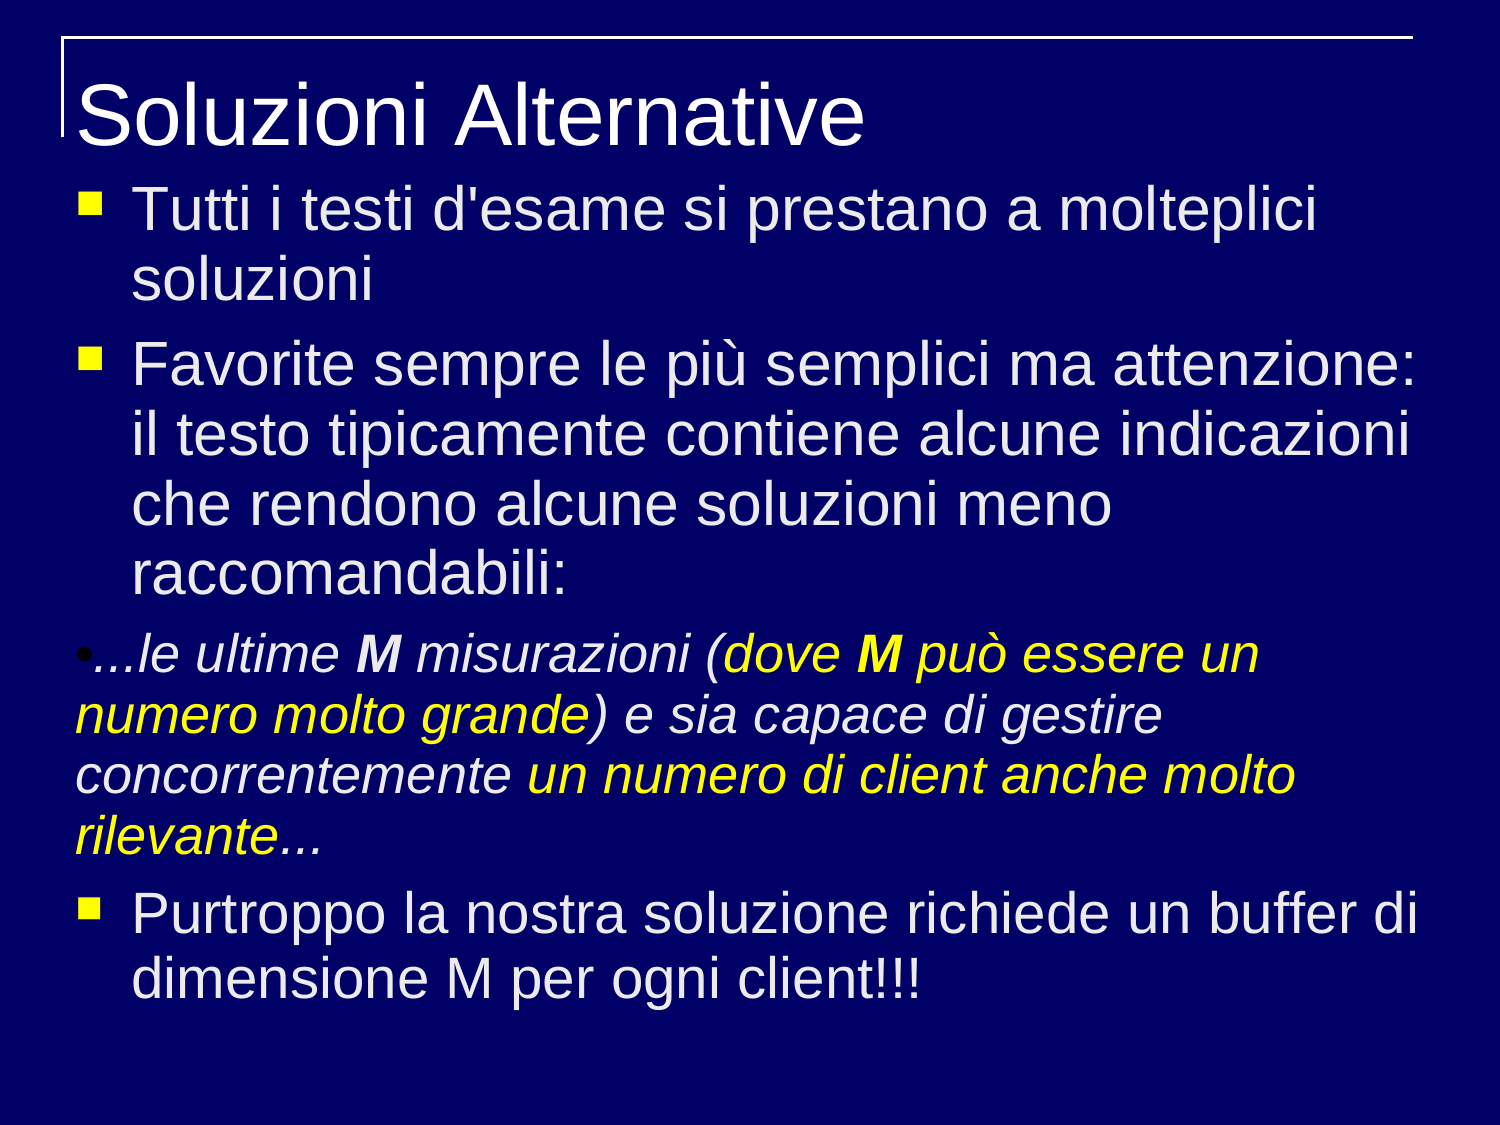

# Soluzioni Alternative
Tutti i testi d'esame si prestano a molteplici soluzioni
Favorite sempre le più semplici ma attenzione: il testo tipicamente contiene alcune indicazioni che rendono alcune soluzioni meno raccomandabili:
...le ultime M misurazioni (dove M può essere un numero molto grande) e sia capace di gestire concorrentemente un numero di client anche molto rilevante...
Purtroppo la nostra soluzione richiede un buffer di dimensione M per ogni client!!!